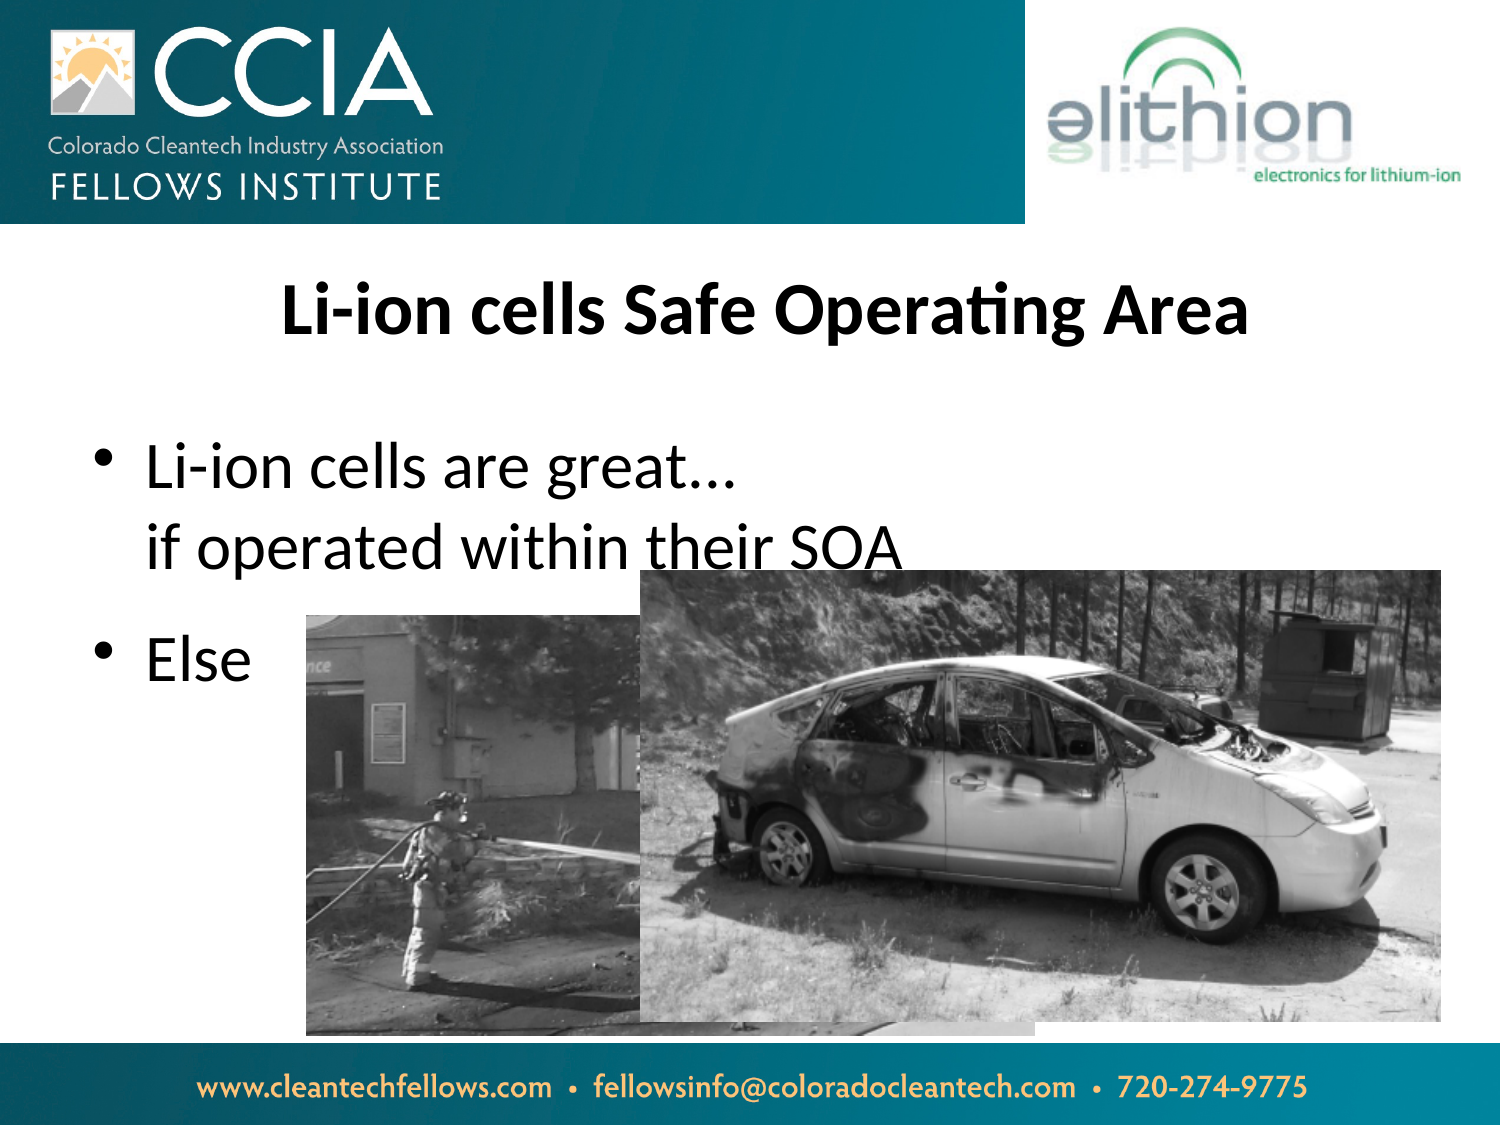

Li-ion cells Safe Operating Area
Li-ion cells are great...
if operated within their SOA
Else